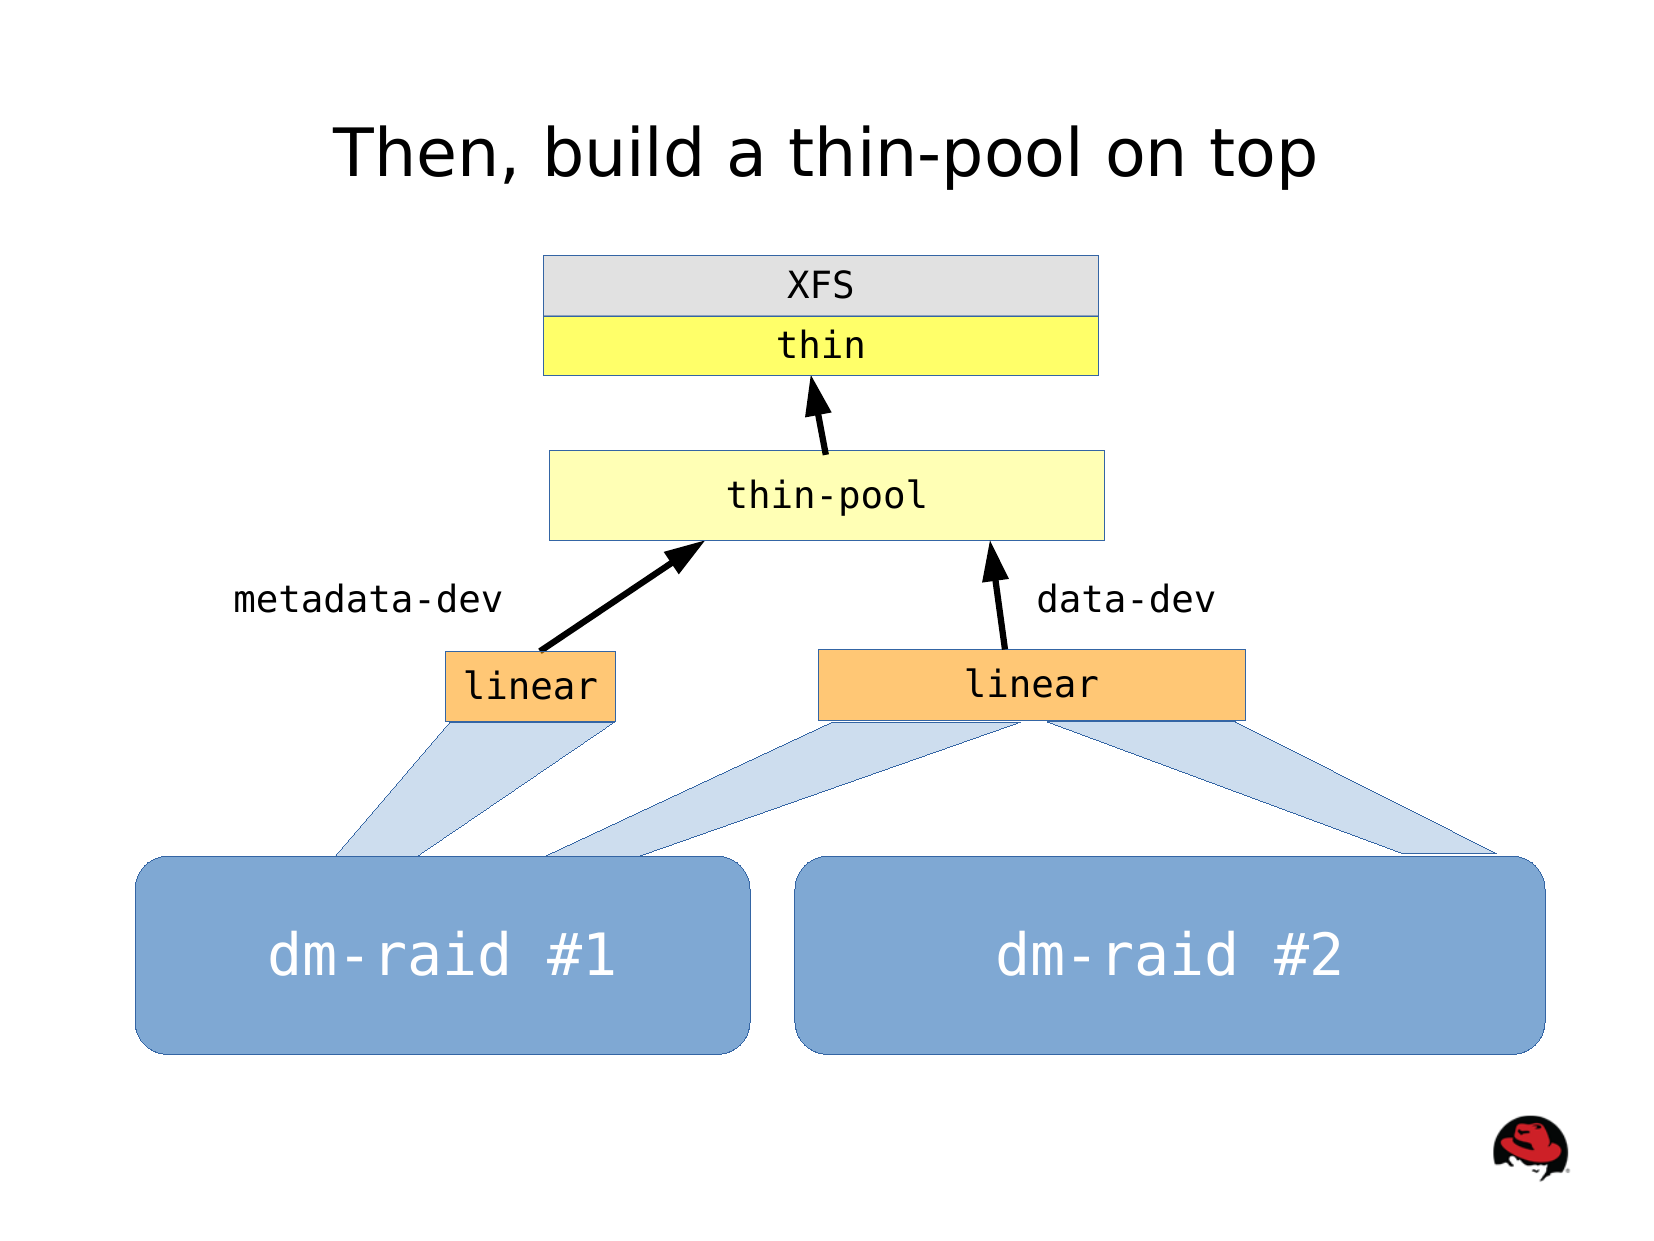

# Then, build a thin-pool on top
XFS
thin
thin-pool
metadata-dev
data-dev
linear
linear
dm-raid #1
dm-raid #2